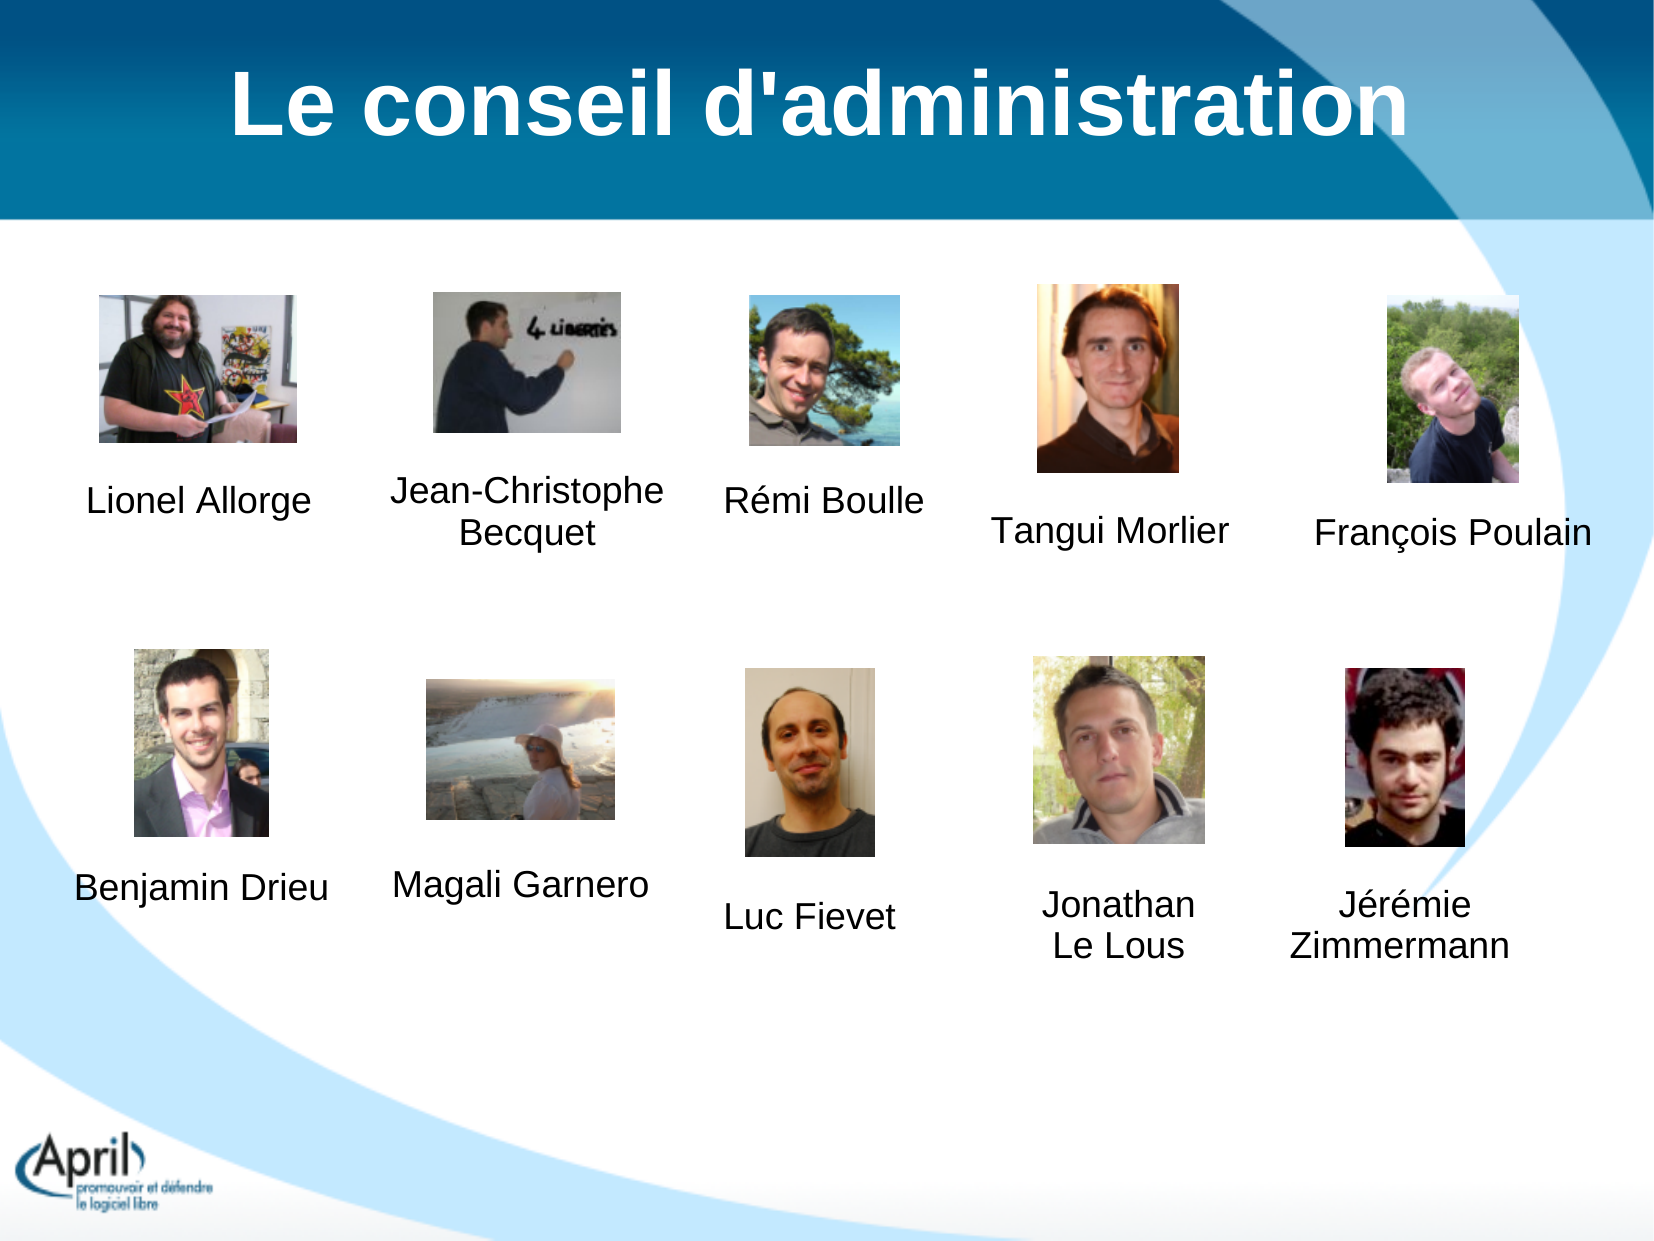

# Le conseil d'administration
Jean-Christophe
Becquet
Lionel Allorge
Rémi Boulle
Tangui Morlier
François Poulain
Magali Garnero
Benjamin Drieu
Jonathan
Le Lous
Jérémie
Zimmermann
Luc Fievet